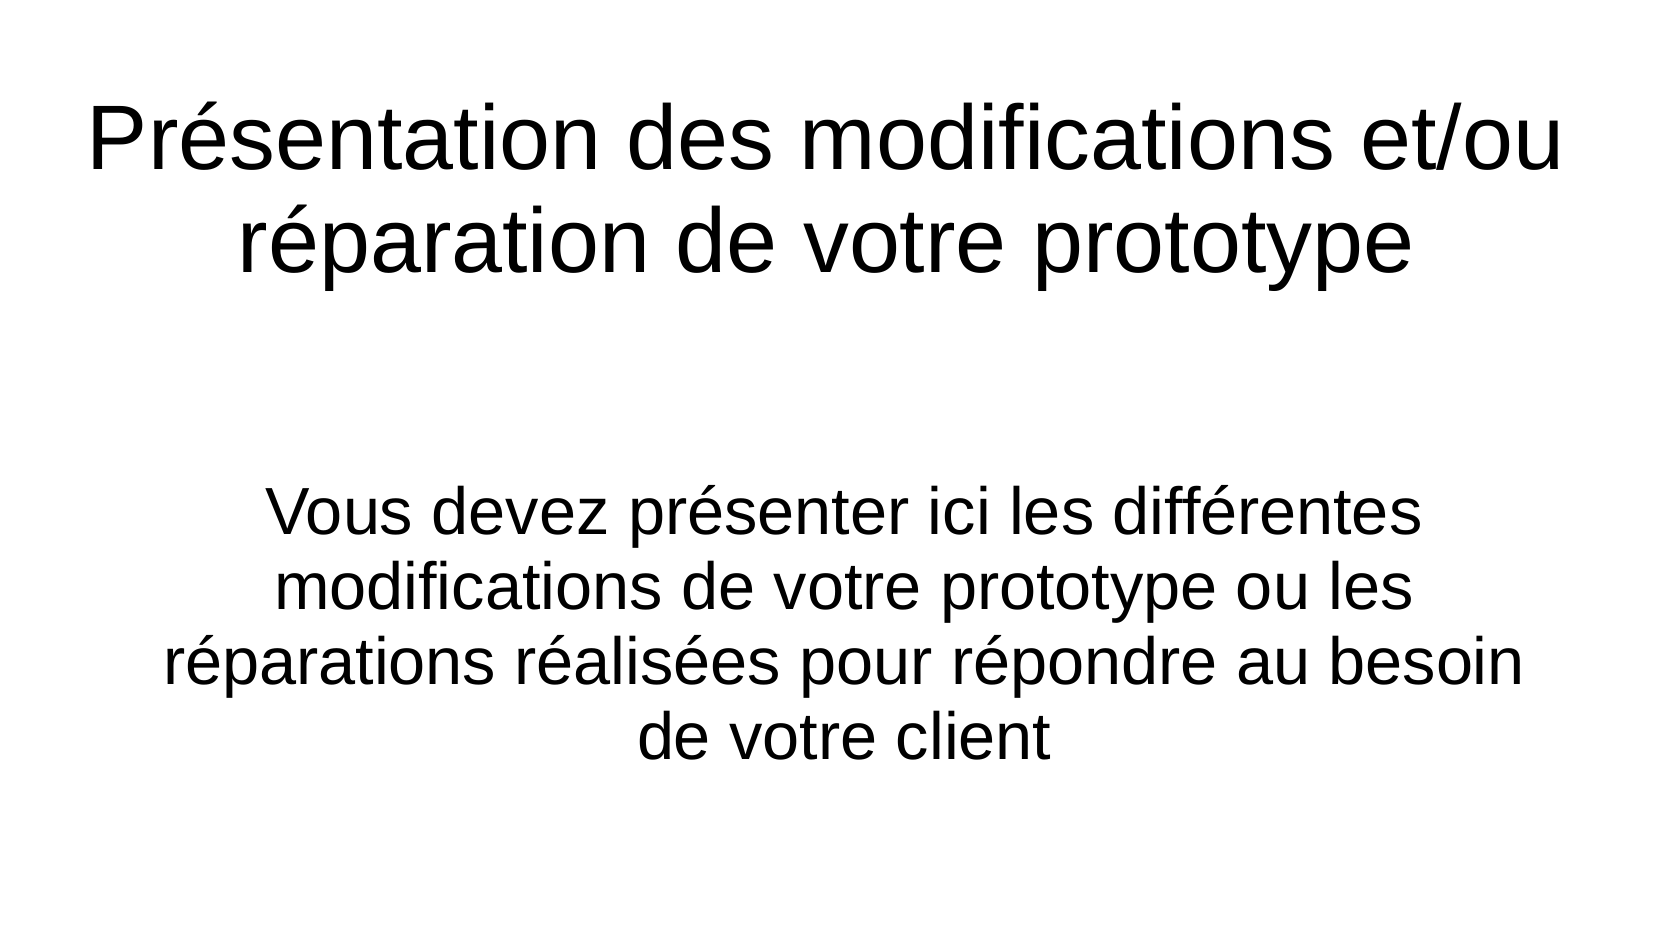

# Présentation des modifications et/ou réparation de votre prototype
Vous devez présenter ici les différentes modifications de votre prototype ou les réparations réalisées pour répondre au besoin de votre client